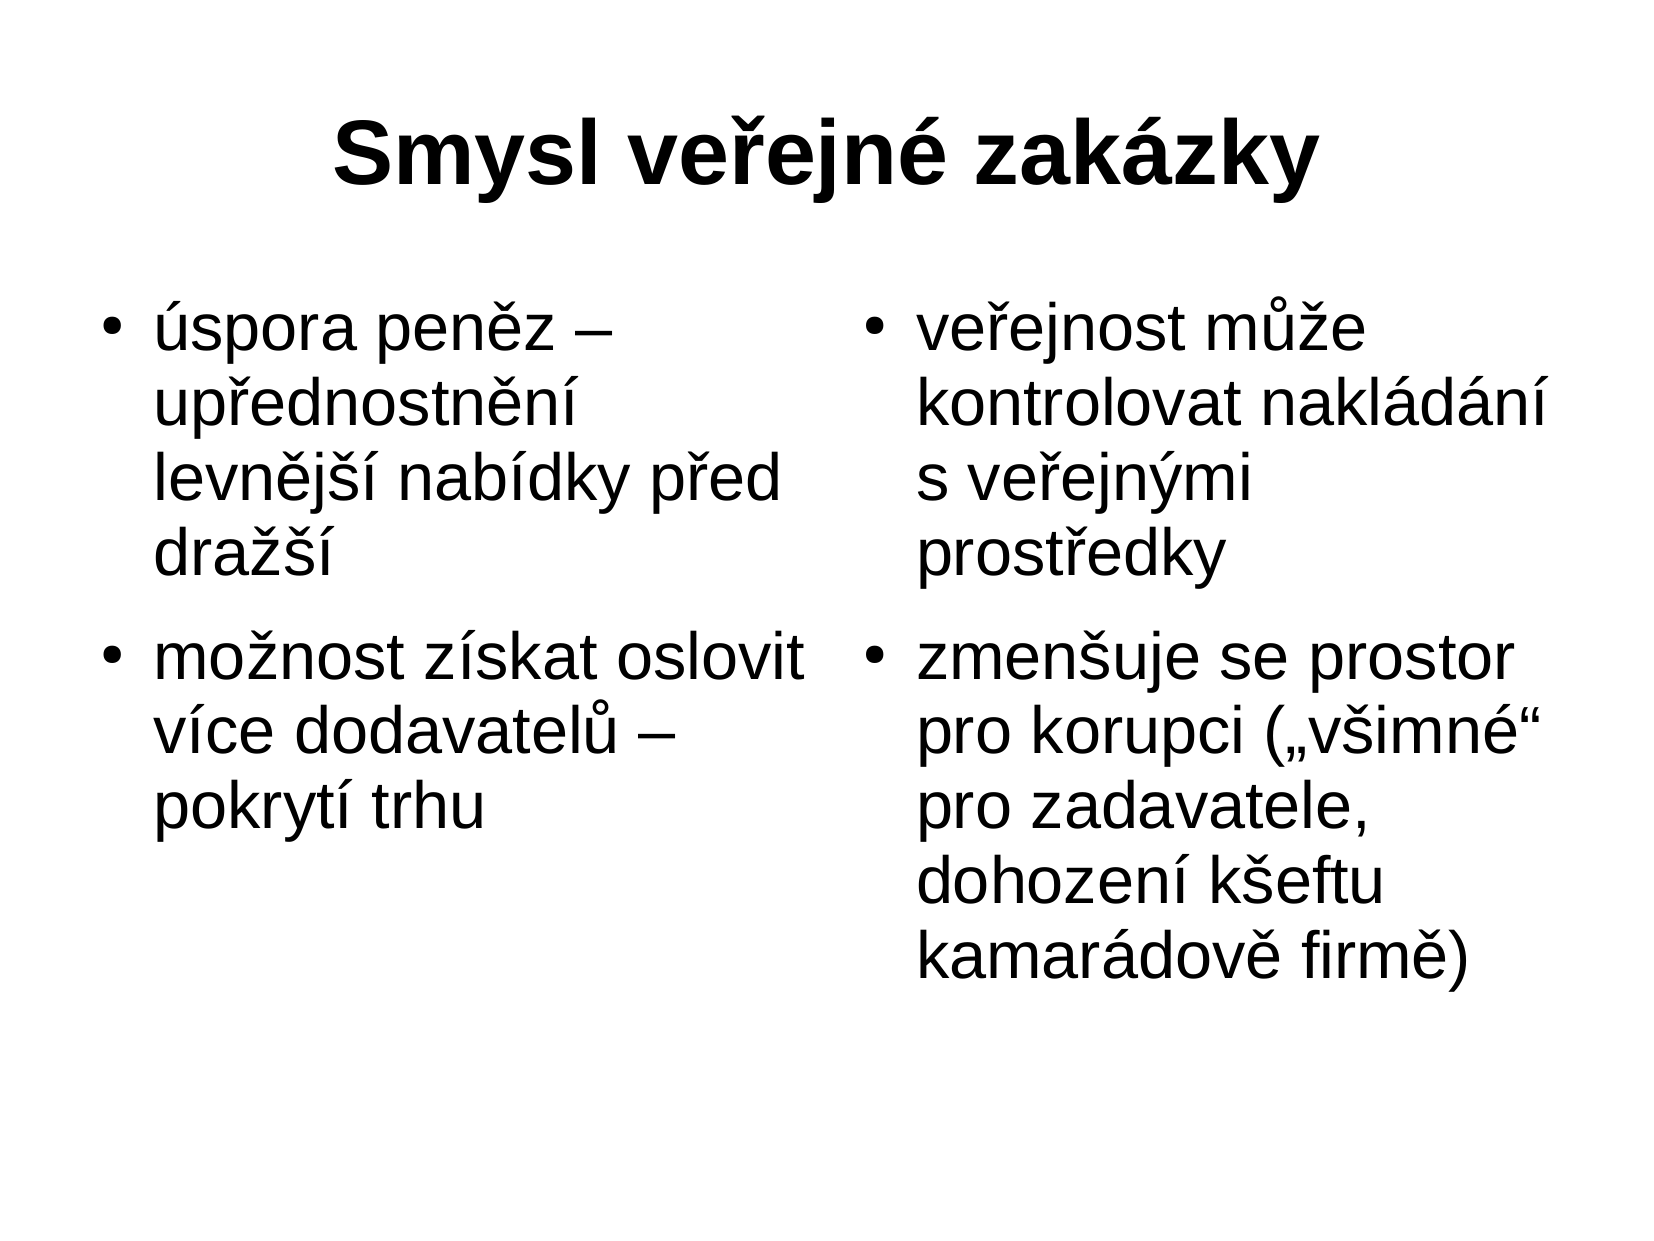

# Smysl veřejné zakázky
úspora peněz – upřednostnění levnější nabídky před dražší
možnost získat oslovit více dodavatelů – pokrytí trhu
veřejnost může kontrolovat nakládání s veřejnými prostředky
zmenšuje se prostor pro korupci („všimné“ pro zadavatele, dohození kšeftu kamarádově firmě)